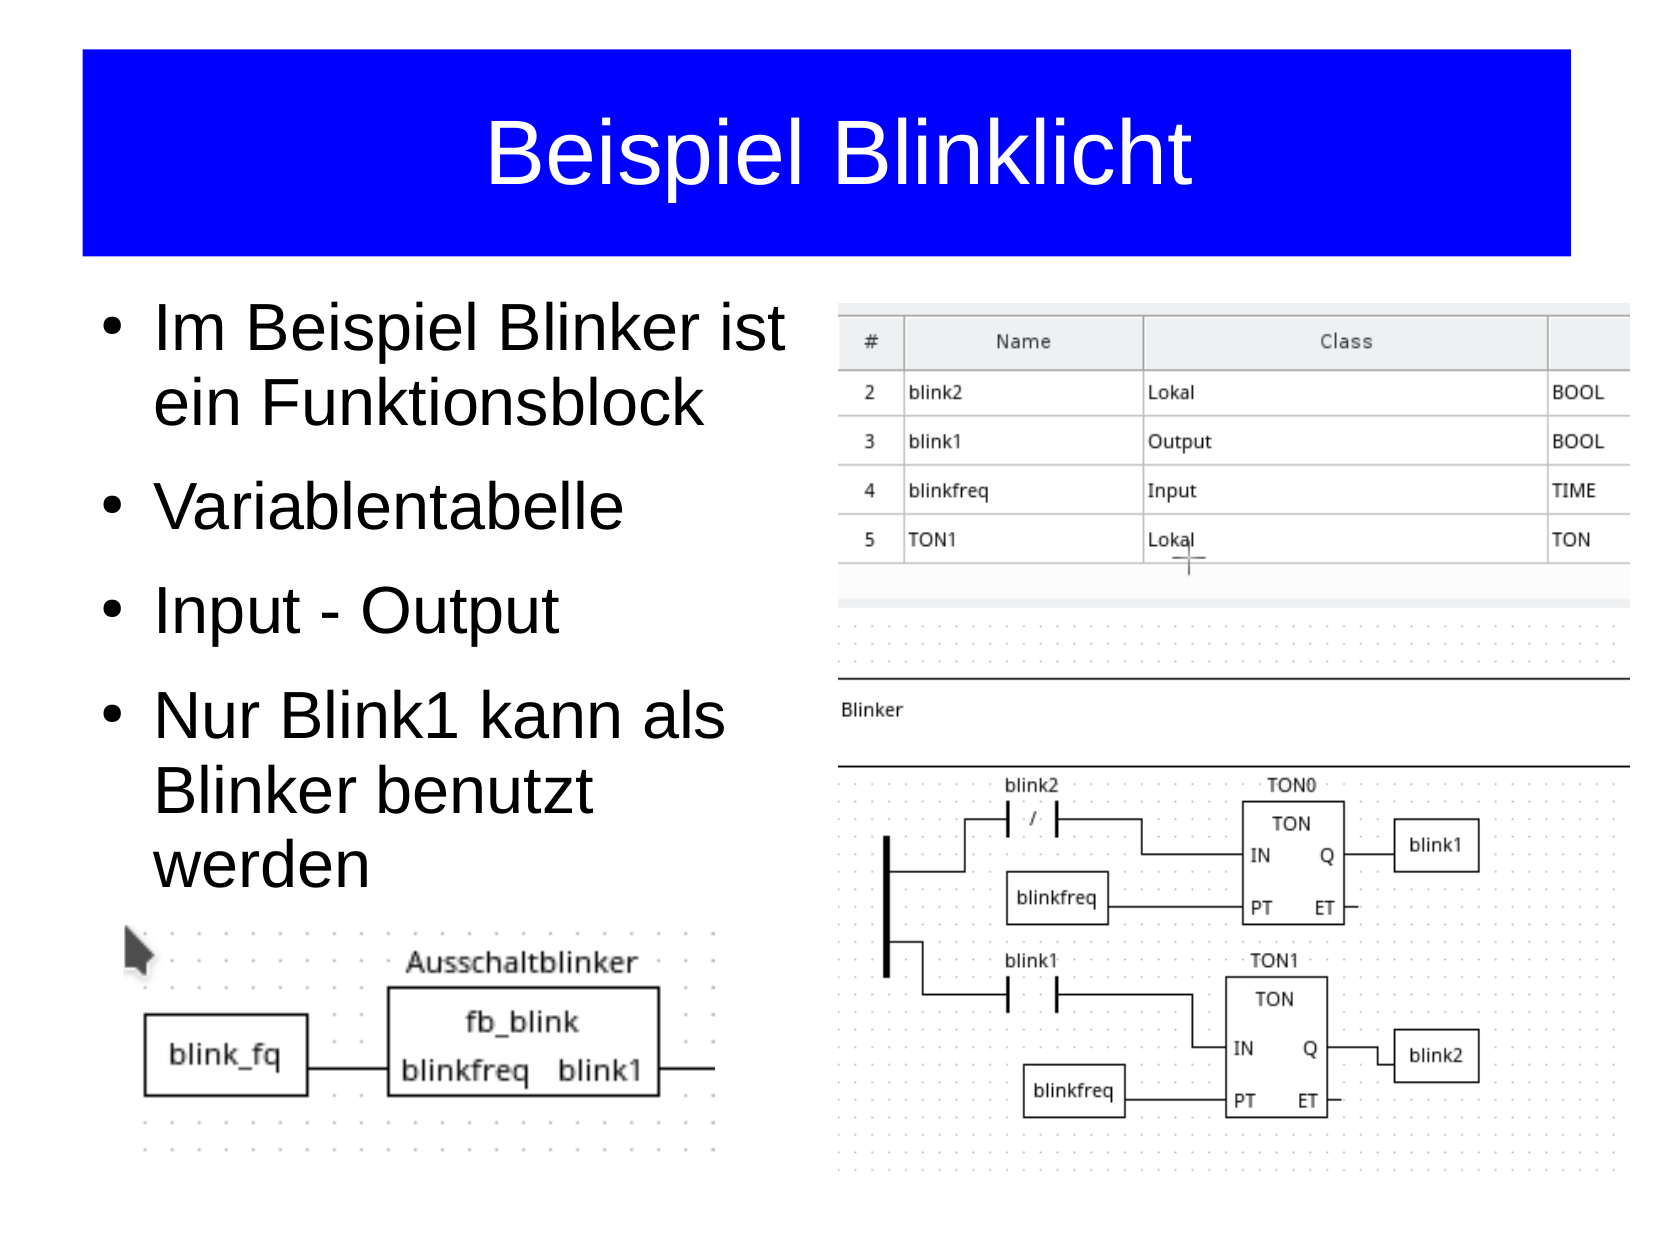

# Beispiel Blinklicht
Im Beispiel Blinker ist ein Funktionsblock
Variablentabelle
Input - Output
Nur Blink1 kann als Blinker benutzt werden